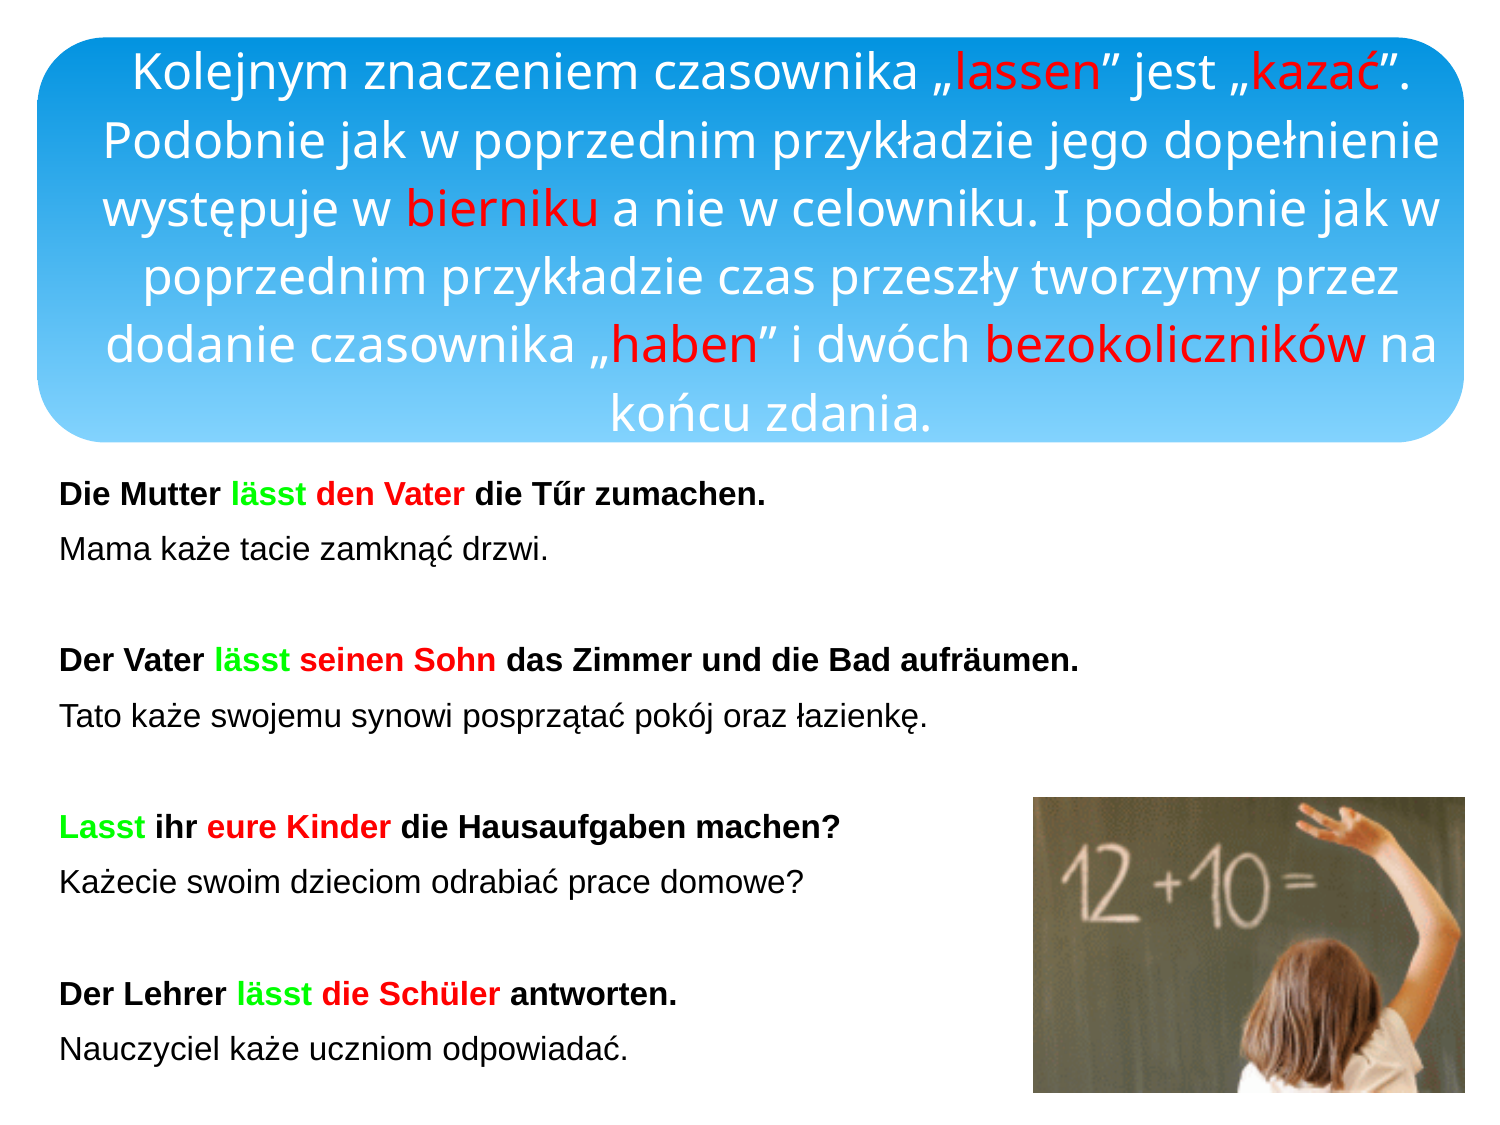

# Kolejnym znaczeniem czasownika „lassen” jest „kazać”. Podobnie jak w poprzednim przykładzie jego dopełnienie występuje w bierniku a nie w celowniku. I podobnie jak w poprzednim przykładzie czas przeszły tworzymy przez dodanie czasownika „haben” i dwóch bezokoliczników na końcu zdania.
Die Mutter lässt den Vater die Tűr zumachen.
Mama każe tacie zamknąć drzwi.
Der Vater lässt seinen Sohn das Zimmer und die Bad aufräumen.
Tato każe swojemu synowi posprzątać pokój oraz łazienkę.
Lasst ihr eure Kinder die Hausaufgaben machen?
Każecie swoim dzieciom odrabiać prace domowe?
Der Lehrer lässt die Schüler antworten.
Nauczyciel każe uczniom odpowiadać.